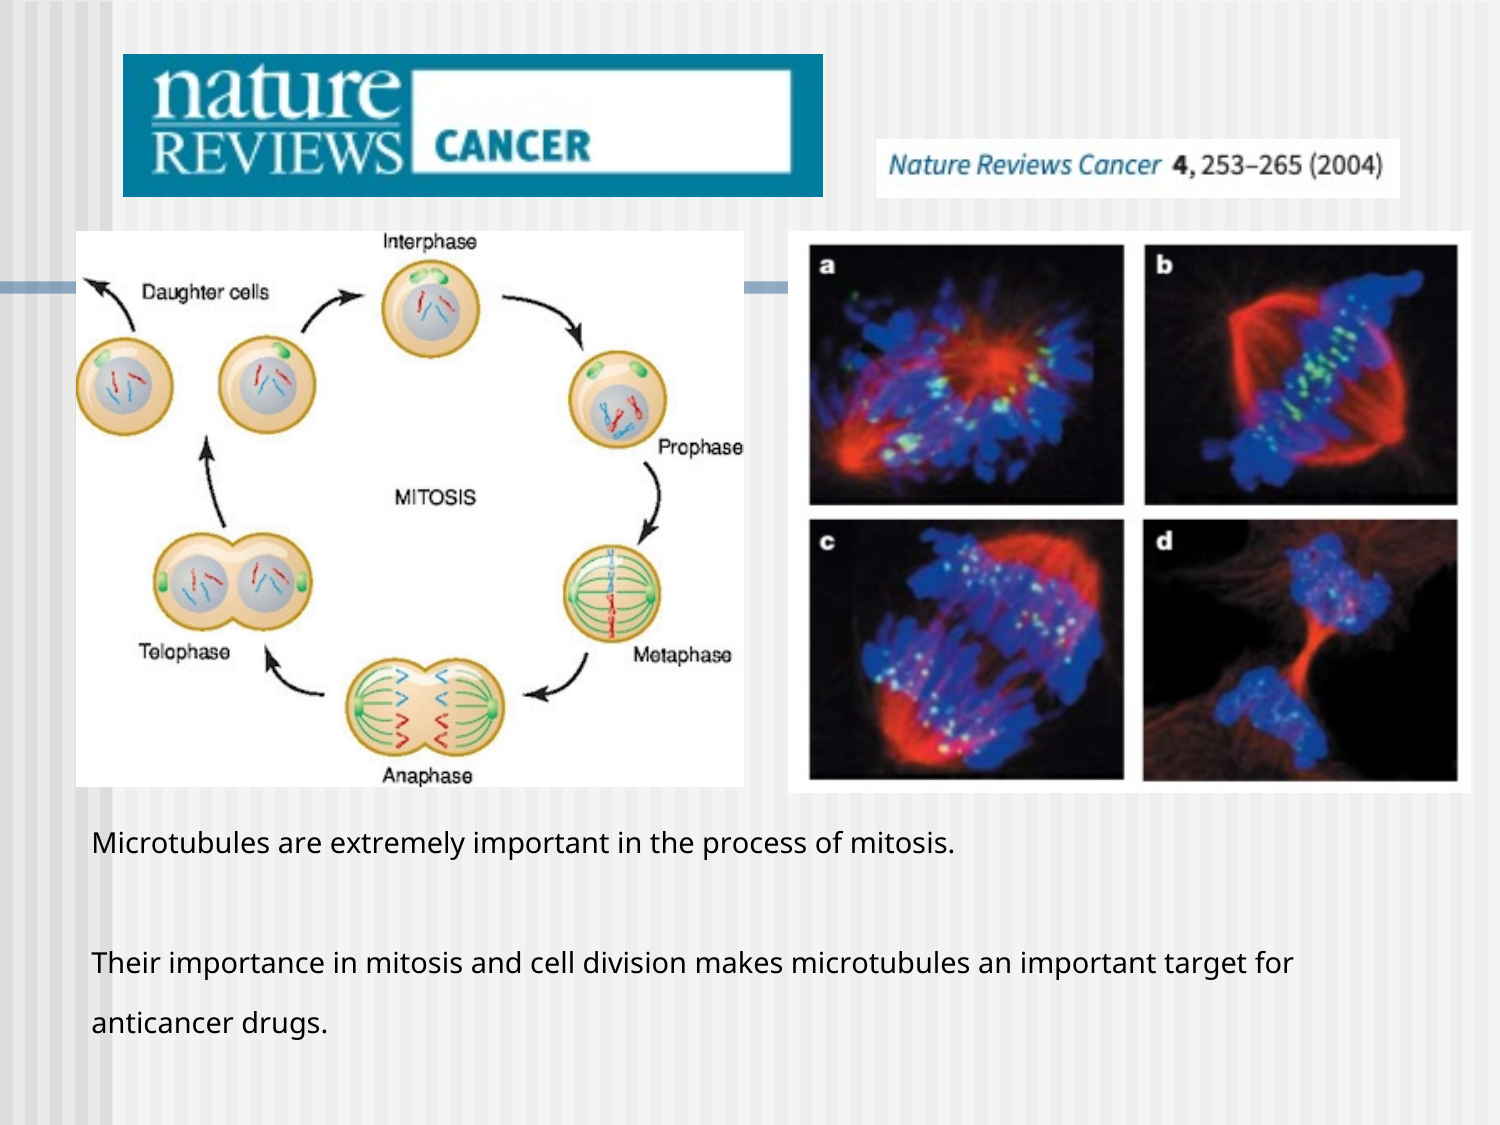

#
Microtubules are extremely important in the process of mitosis.
Their importance in mitosis and cell division makes microtubules an important target for anticancer drugs.
Microtubules and their dynamics are the targets of a chemically diverse group of antimitotic drugs.